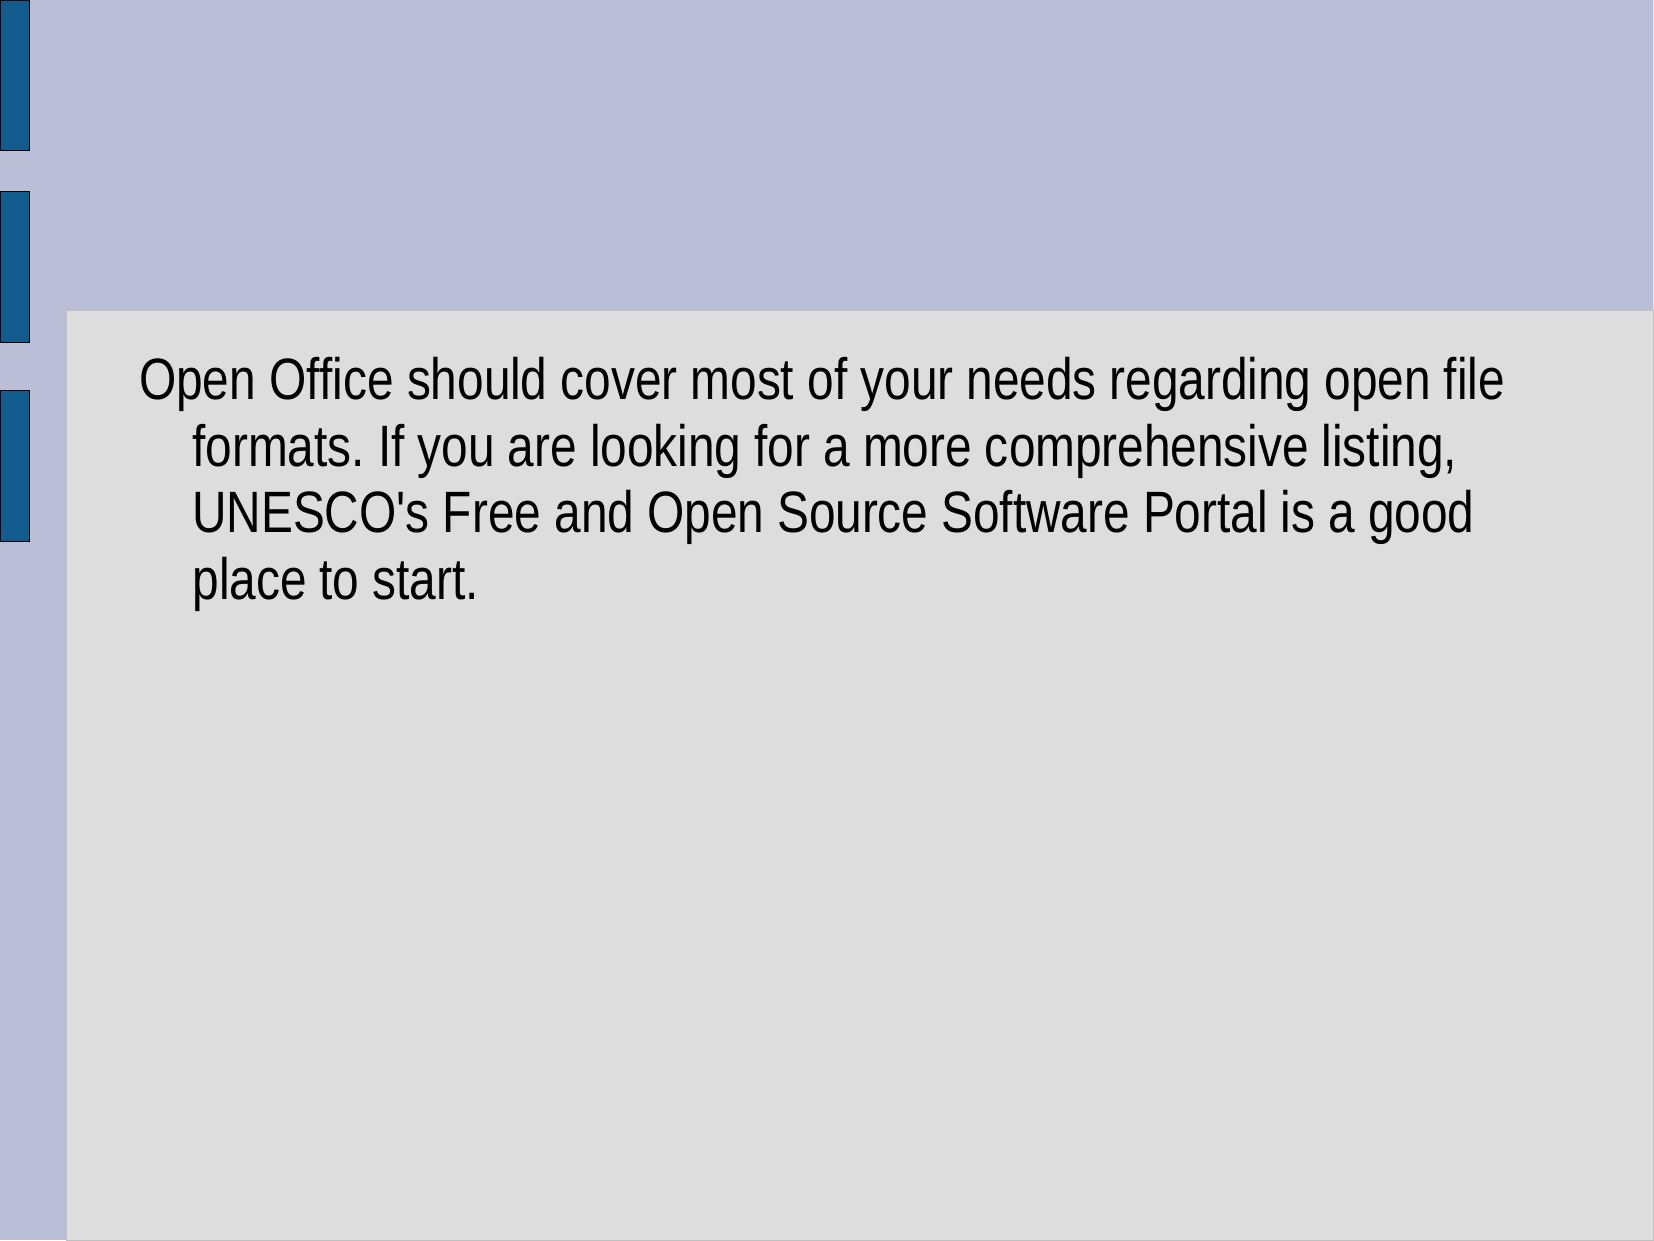

# Open Office should cover most of your needs regarding open file formats. If you are looking for a more comprehensive listing, UNESCO's Free and Open Source Software Portal is a good place to start.